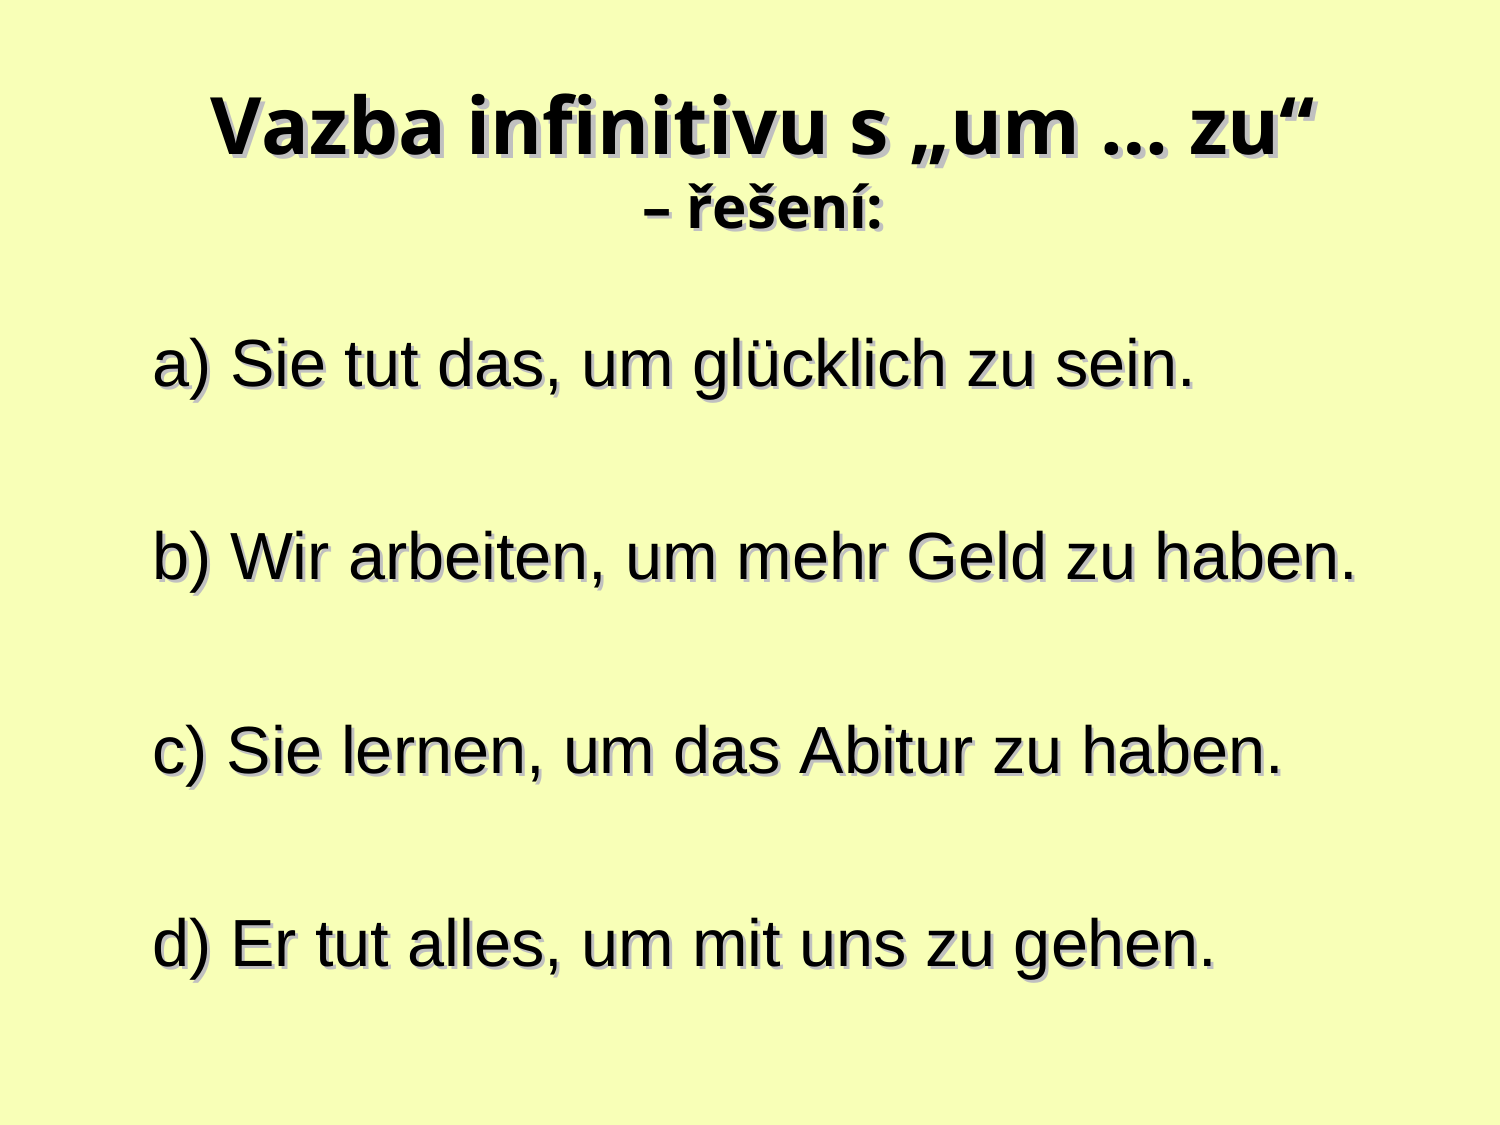

# Vazba infinitivu s „um … zu“ – řešení:
a) Sie tut das, um glücklich zu sein.
b) Wir arbeiten, um mehr Geld zu haben.
c) Sie lernen, um das Abitur zu haben.
d) Er tut alles, um mit uns zu gehen.